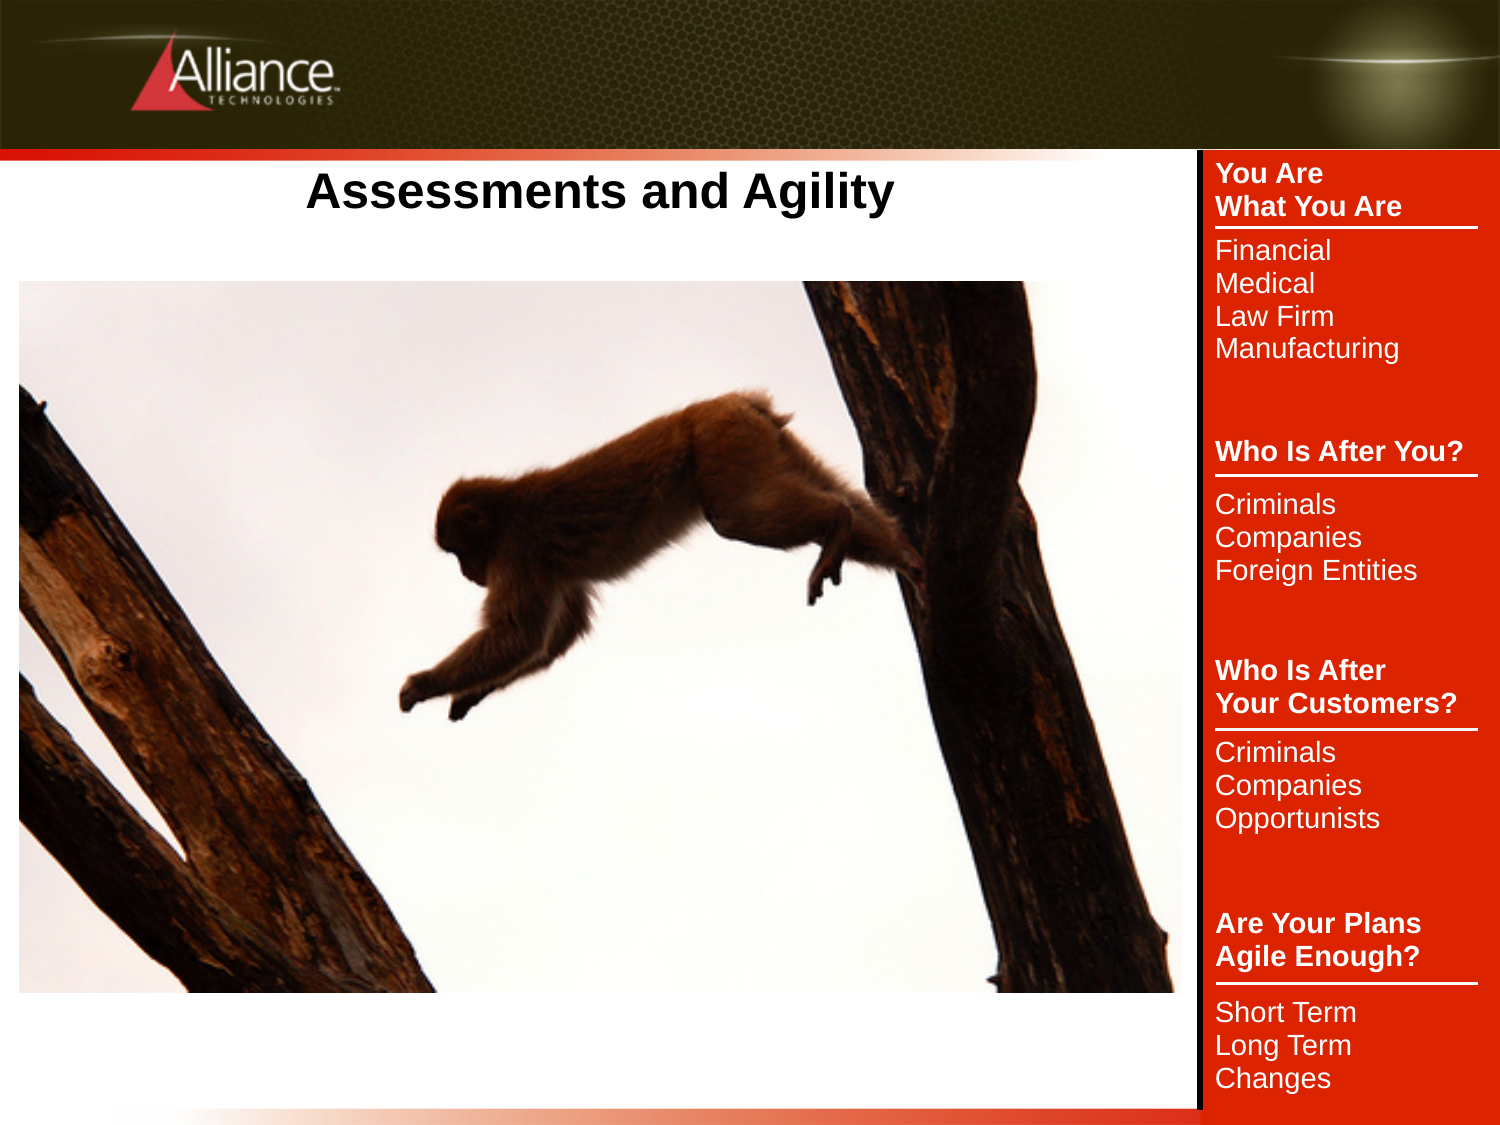

You Are
What You Are
Assessments and Agility
Financial
Medical
Law Firm
Manufacturing
Who Is After You?
Criminals
Companies
Foreign Entities
Who Is After
Your Customers?
Criminals
Companies
Opportunists
Are Your Plans
Agile Enough?
Short Term
Long Term
Changes